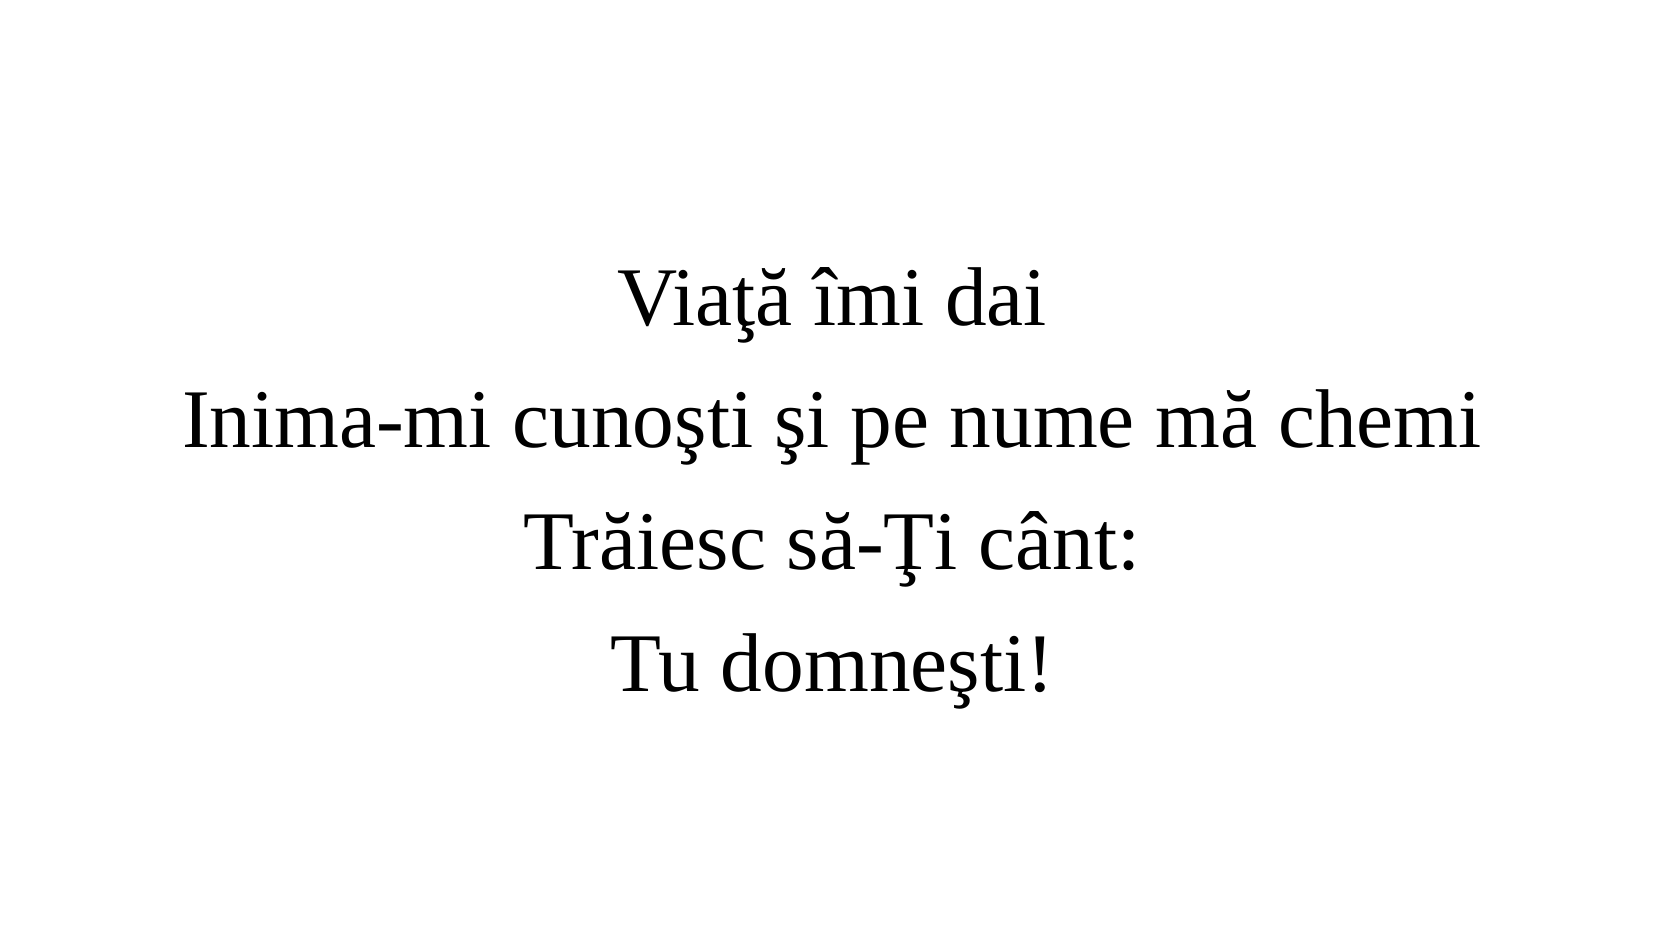

# Viaţă îmi dai
Inima-mi cunoşti şi pe nume mă chemi
Trăiesc să-Ţi cânt:
Tu domneşti!